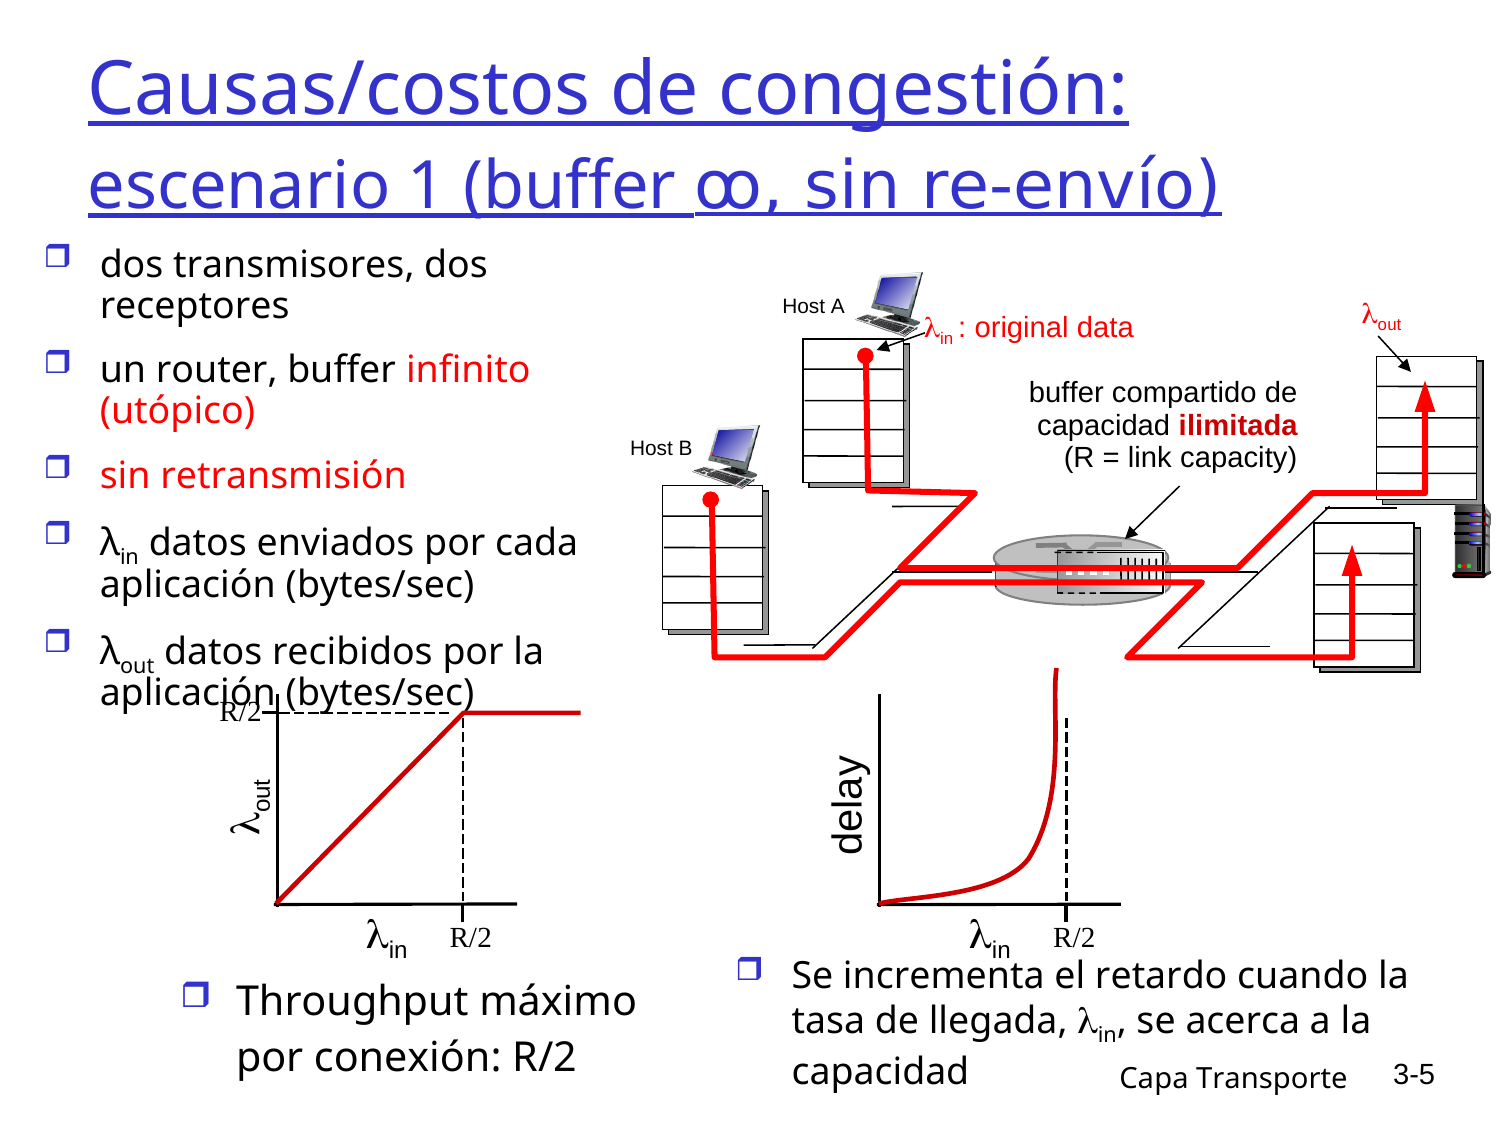

# Causas/costos de congestión: escenario 1 (buffer ꝏ, sin re-envío)
dos transmisores, dos receptores
un router, buffer infinito (utópico)
sin retransmisión
λin datos enviados por cada aplicación (bytes/sec)
λout datos recibidos por la aplicación (bytes/sec)
Host A
out
in : original data
buffer compartido de capacidad ilimitada
(R = link capacity)
Host B
delay
in
R/2
R/2
out
in
R/2
Se incrementa el retardo cuando la tasa de llegada, in, se acerca a la capacidad
Throughput máximo por conexión: R/2
5